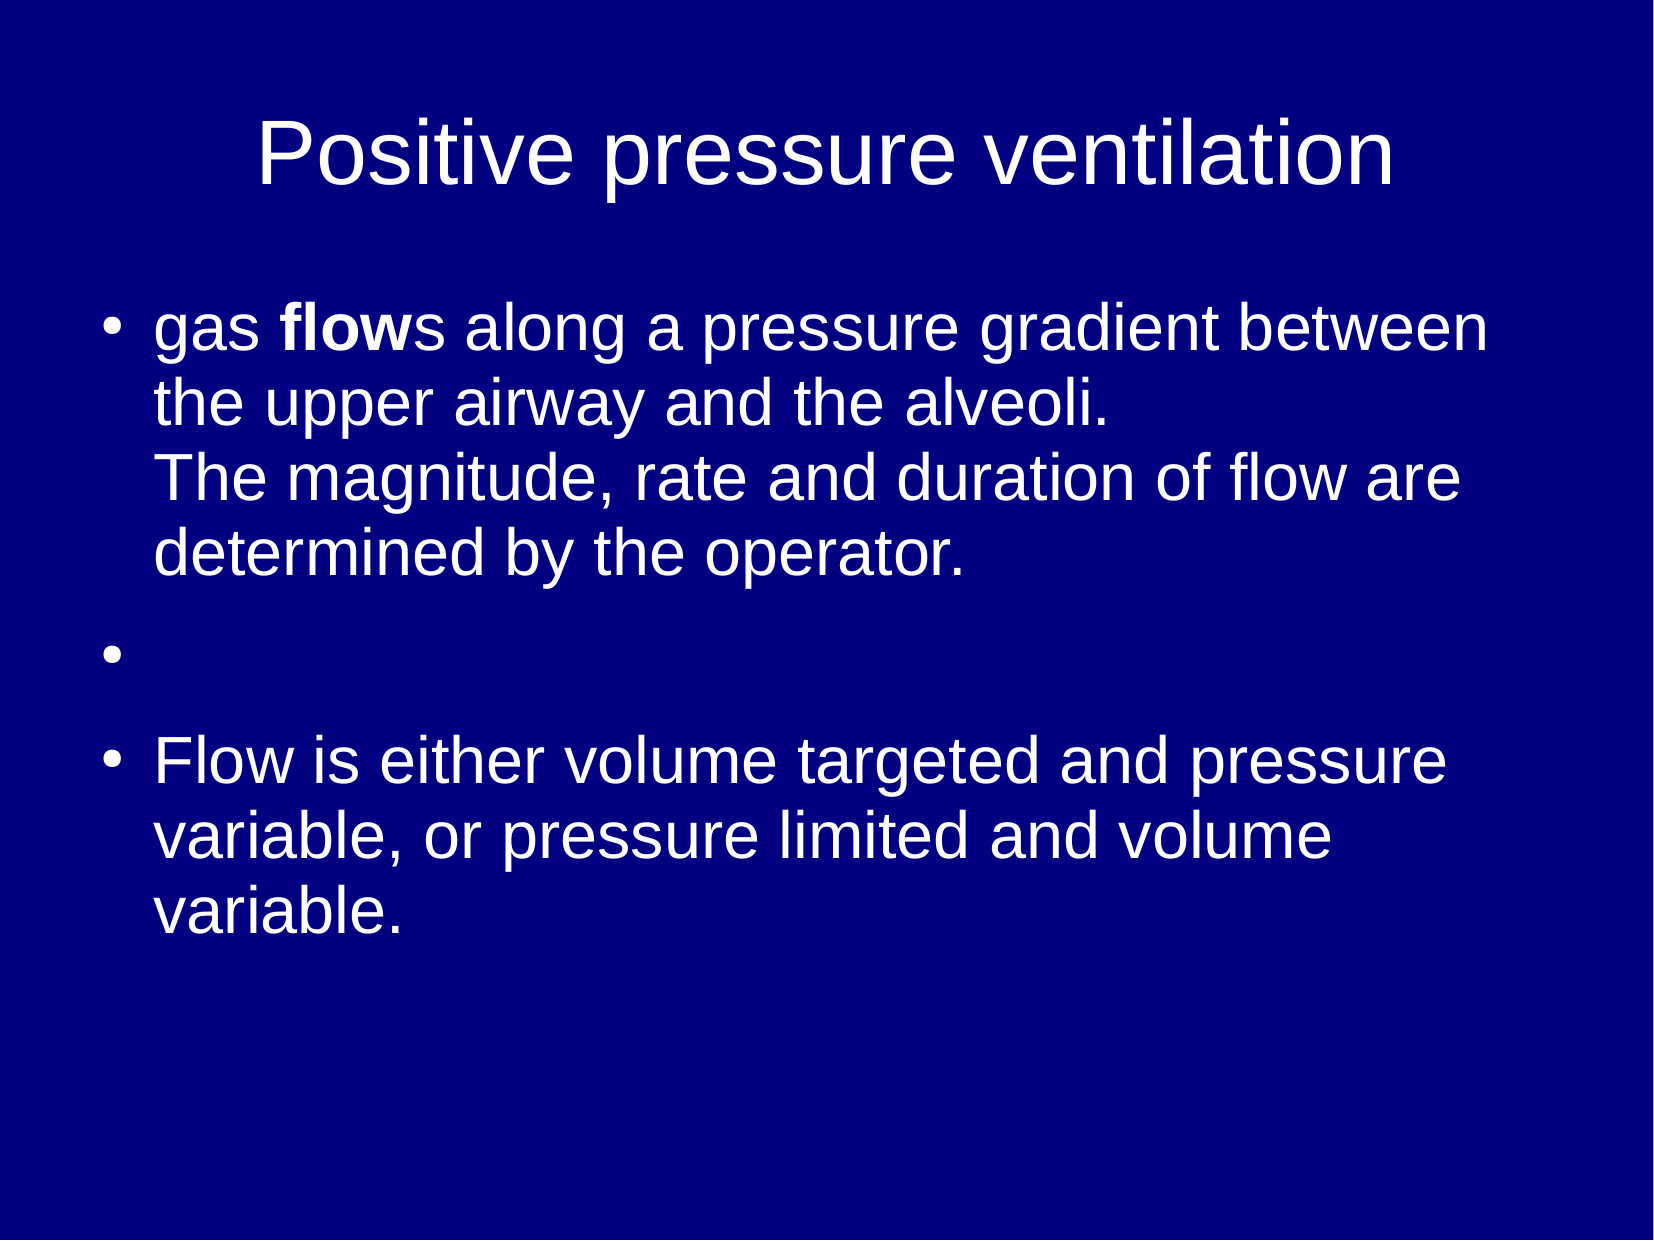

# Positive pressure ventilation
gas flows along a pressure gradient between the upper airway and the alveoli.
The magnitude, rate and duration of flow are determined by the operator.
Flow is either volume targeted and pressure variable, or pressure limited and volume variable.